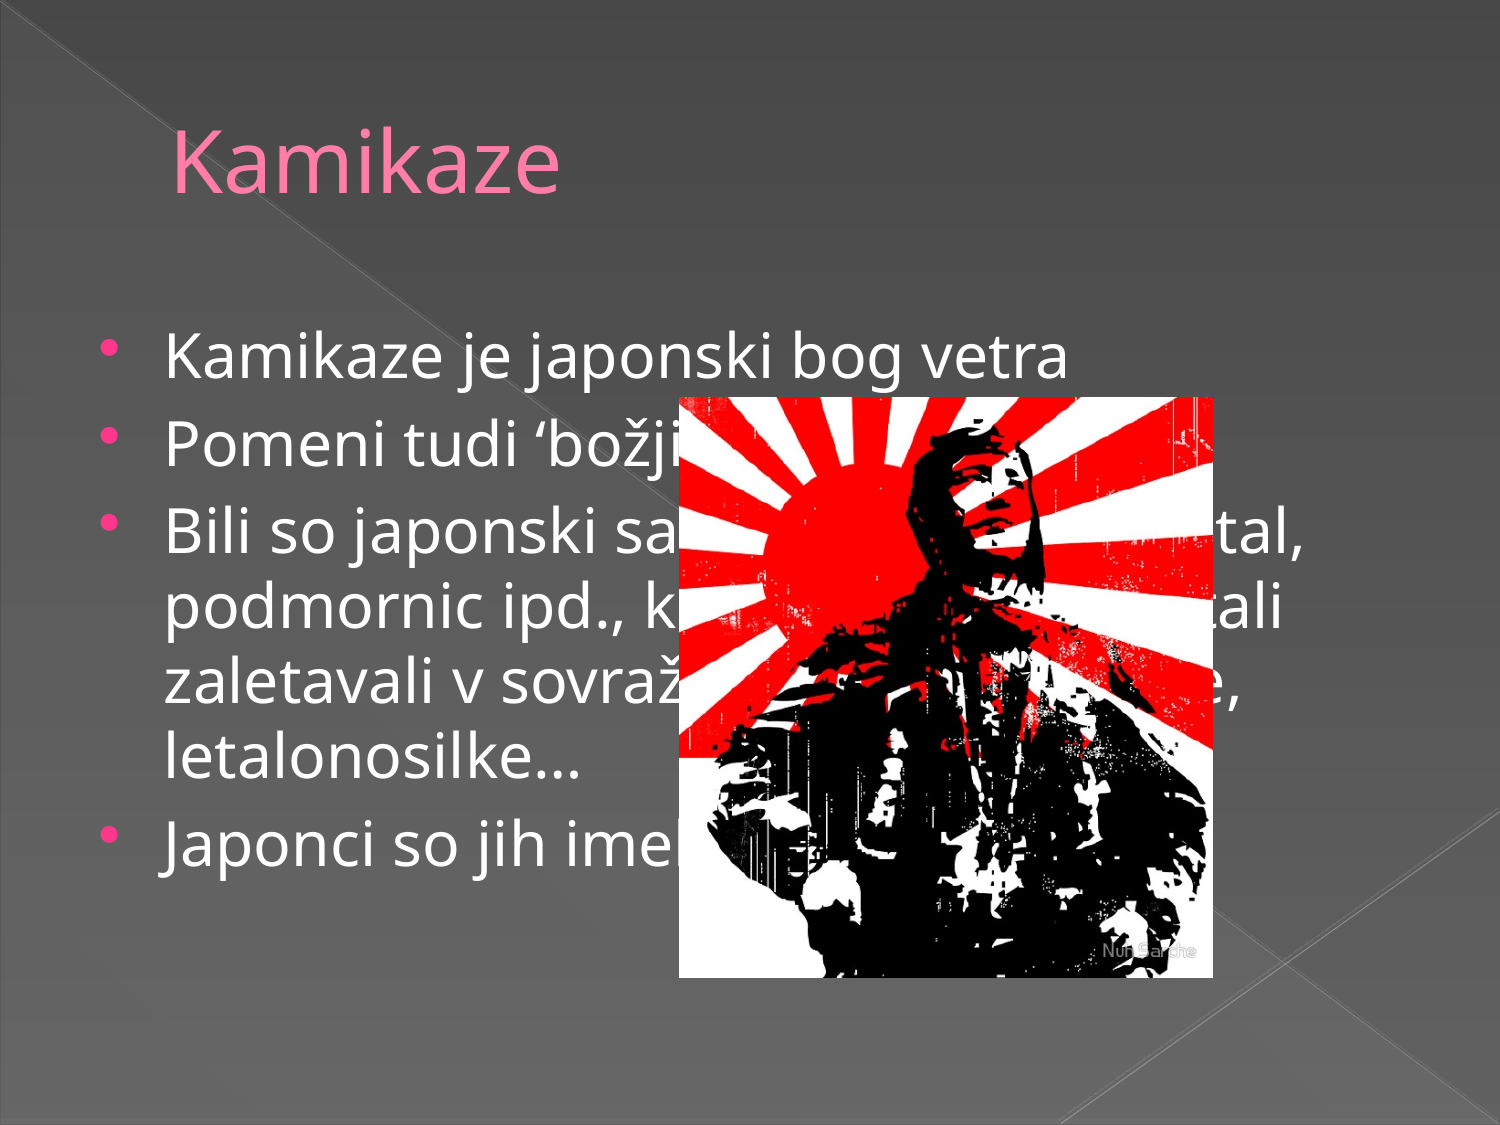

# Kamikaze
Kamikaze je japonski bog vetra
Pomeni tudi ‘božji veter’
Bili so japonski samomorilni piloti letal, podmornic ipd., ki so se s svojimi letali zaletavali v sovražnikova letala, baze, letalonosilke…
Japonci so jih imeli za heroje